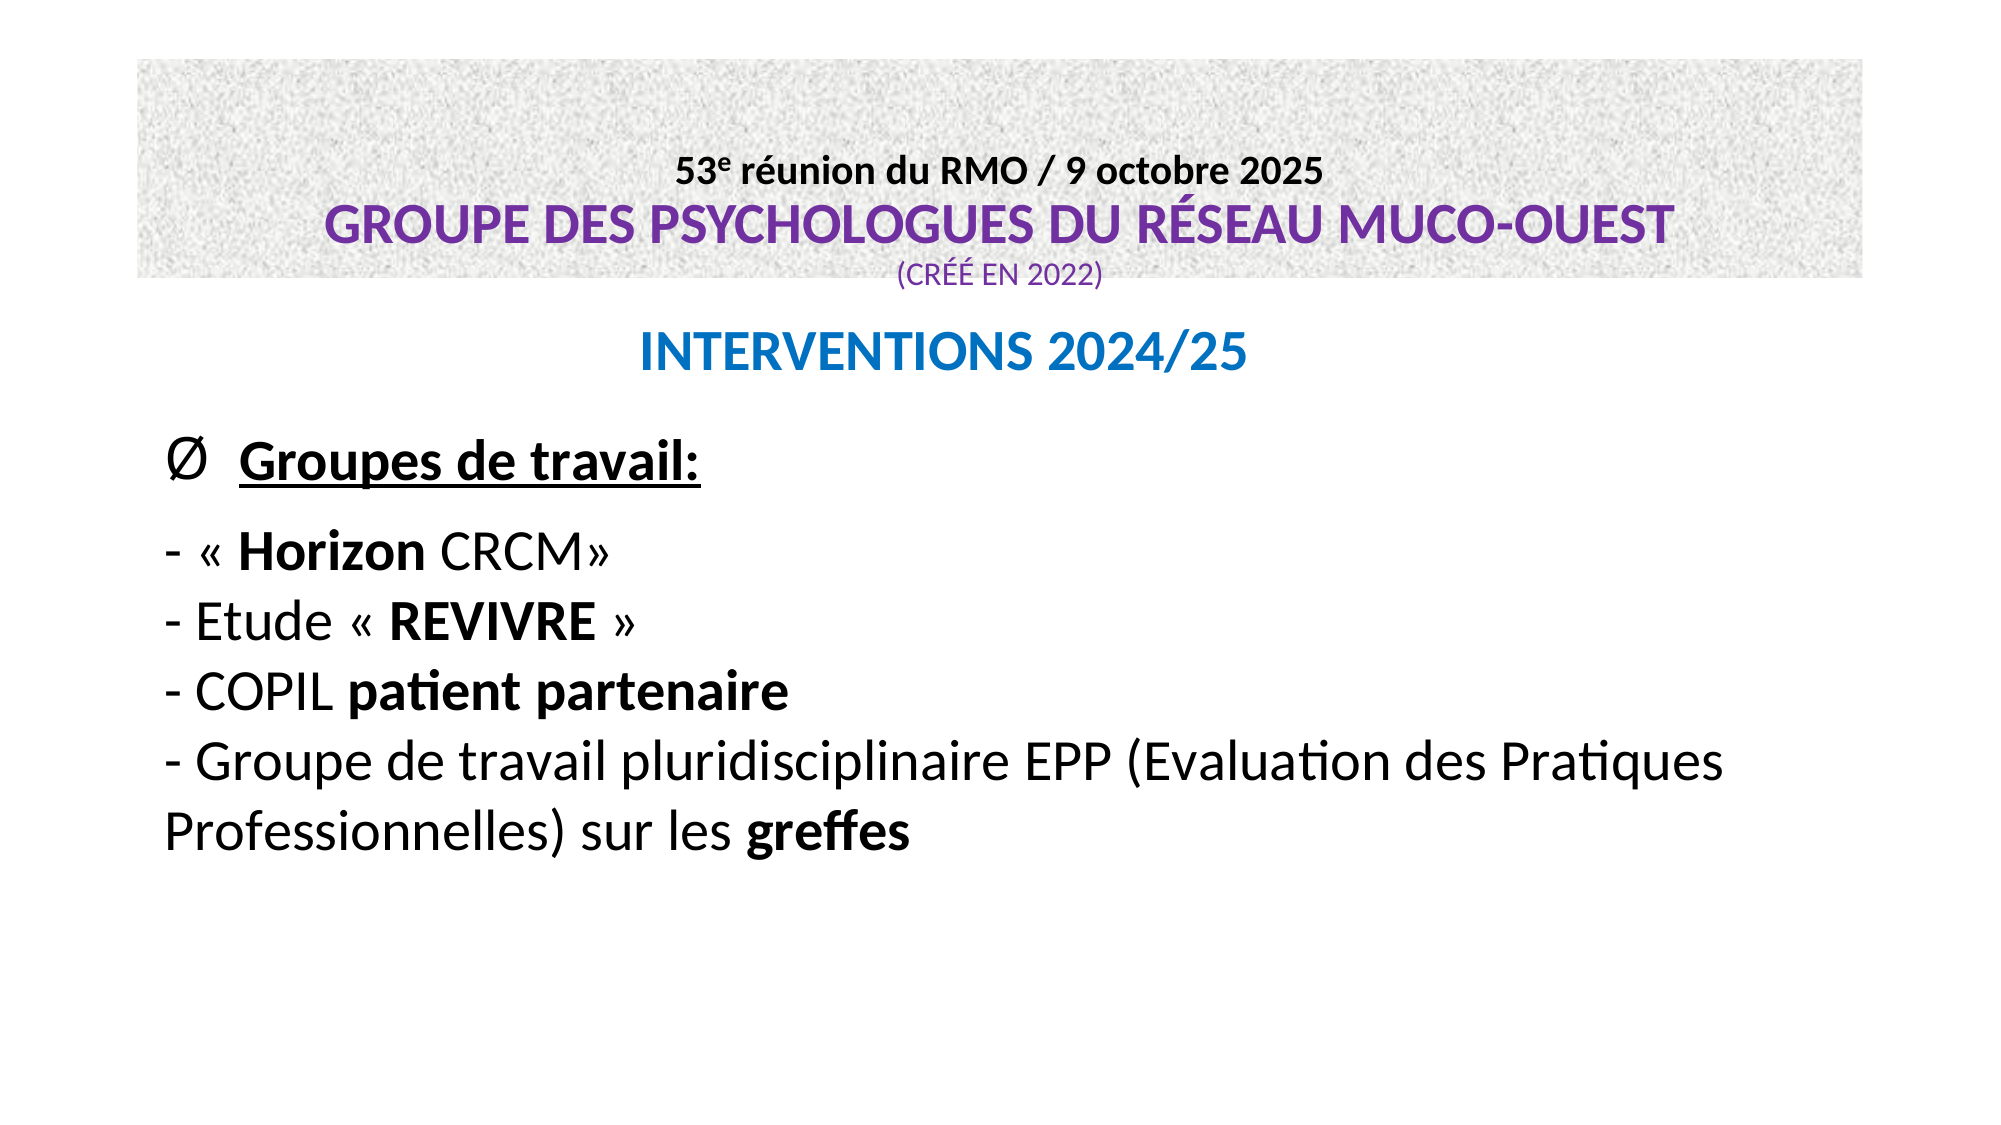

# 53e réunion du RMO / 9 octobre 2025 Groupe des psychologues du Réseau Muco-Ouest (créé en 2022)
Interventions 2024/25
Groupes de travail:
- « Horizon CRCM»
- Etude « REVIVRE »
- COPIL patient partenaire
- Groupe de travail pluridisciplinaire EPP (Evaluation des Pratiques Professionnelles) sur les greffes